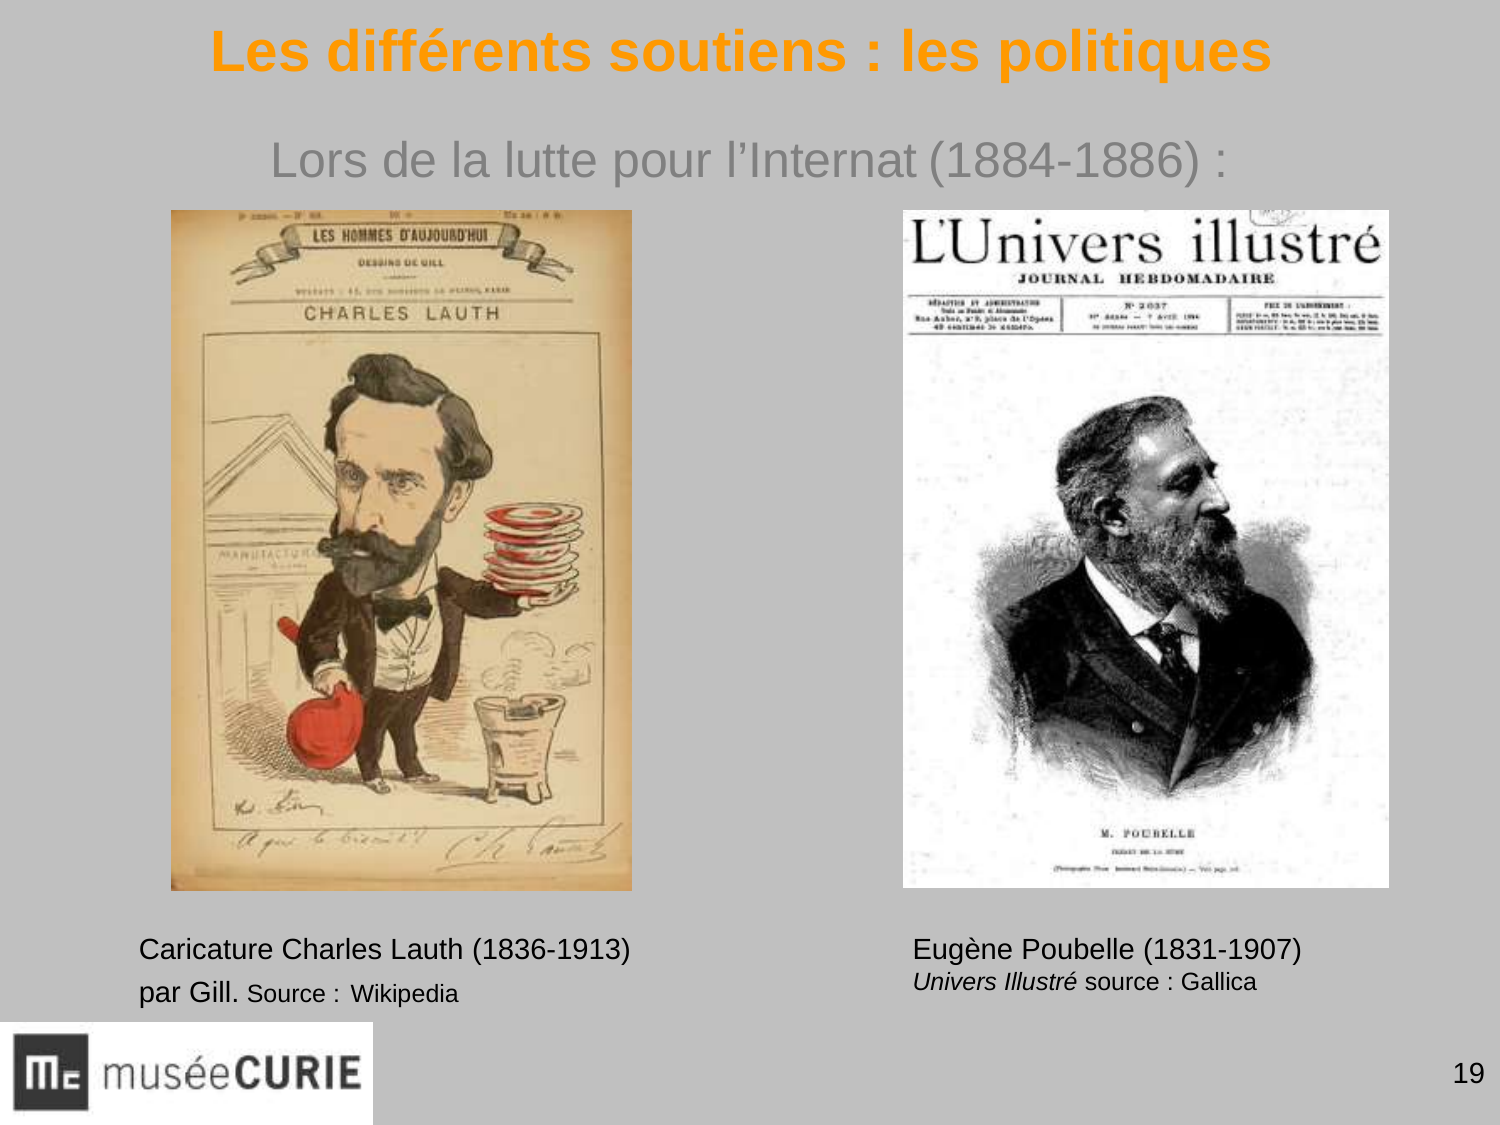

Les différents soutiens : les politiques
Lors de la lutte pour l’Internat (1884-1886) :
Caricature Charles Lauth (1836-1913) par Gill. Source : Wikipedia
Eugène Poubelle (1831-1907) Univers Illustré source : Gallica